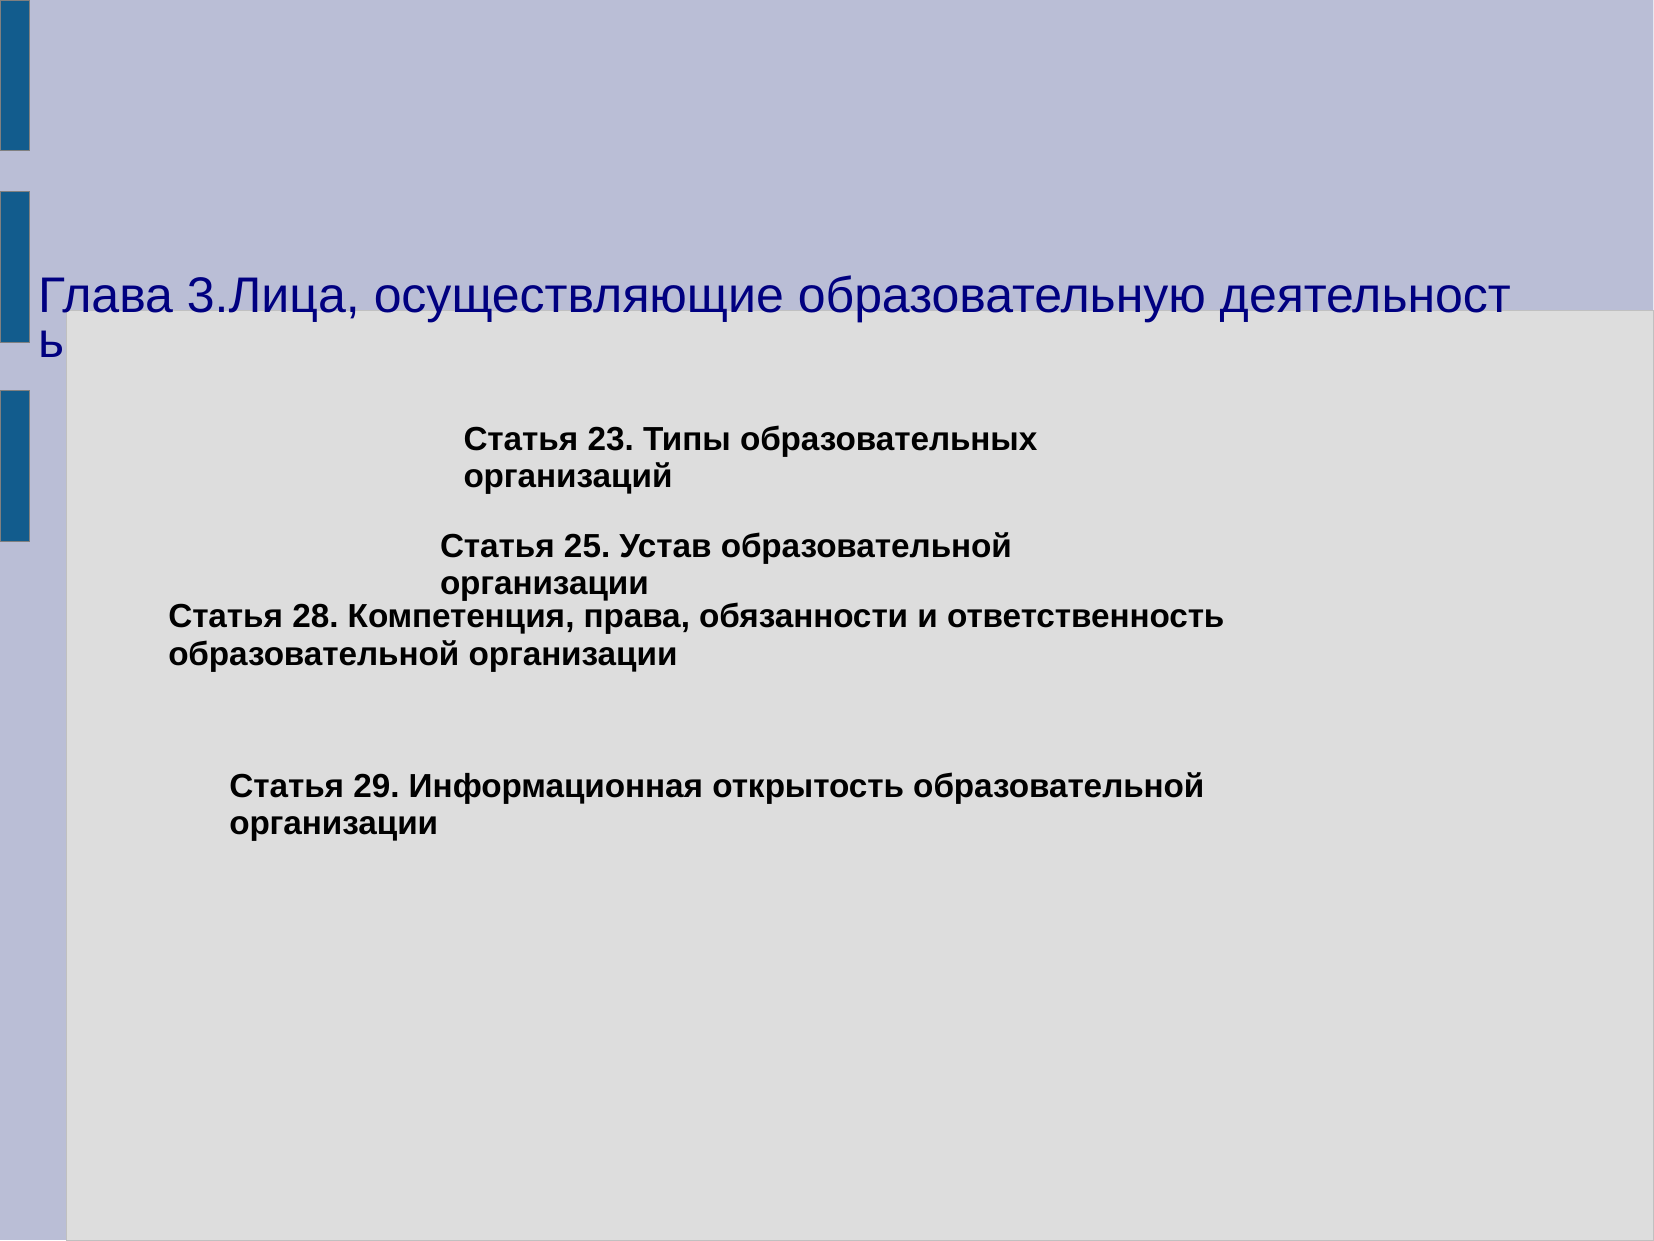

Глава 3.Лица, осуществляющие образовательную деятельность
Статья 23. Типы образовательных организаций
Статья 25. Устав образовательной организации
Статья 28. Компетенция, права, обязанности и ответственность образовательной организации
Статья 29. Информационная открытость образовательной организации